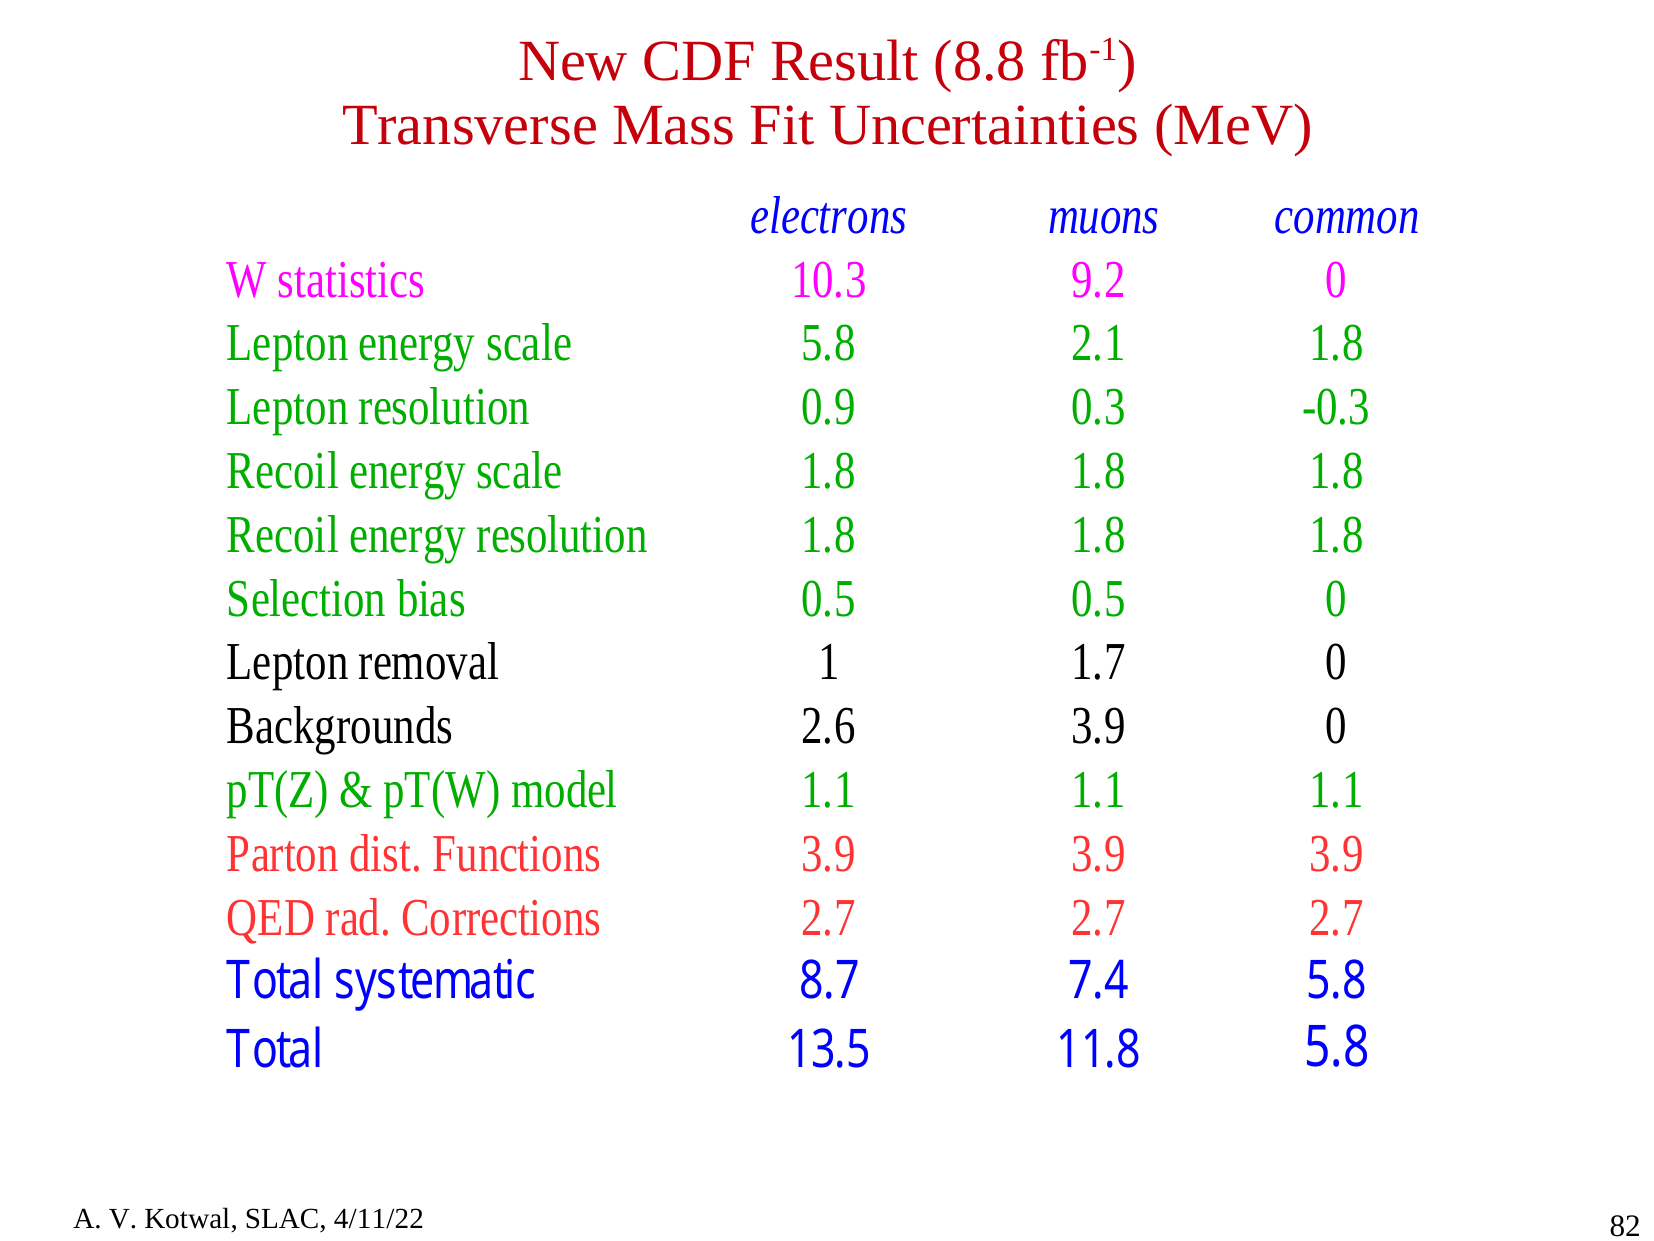

# New CDF Result (8.8 fb-1) Transverse Mass Fit Uncertainties (MeV)
A. V. Kotwal, SLAC, 4/11/22